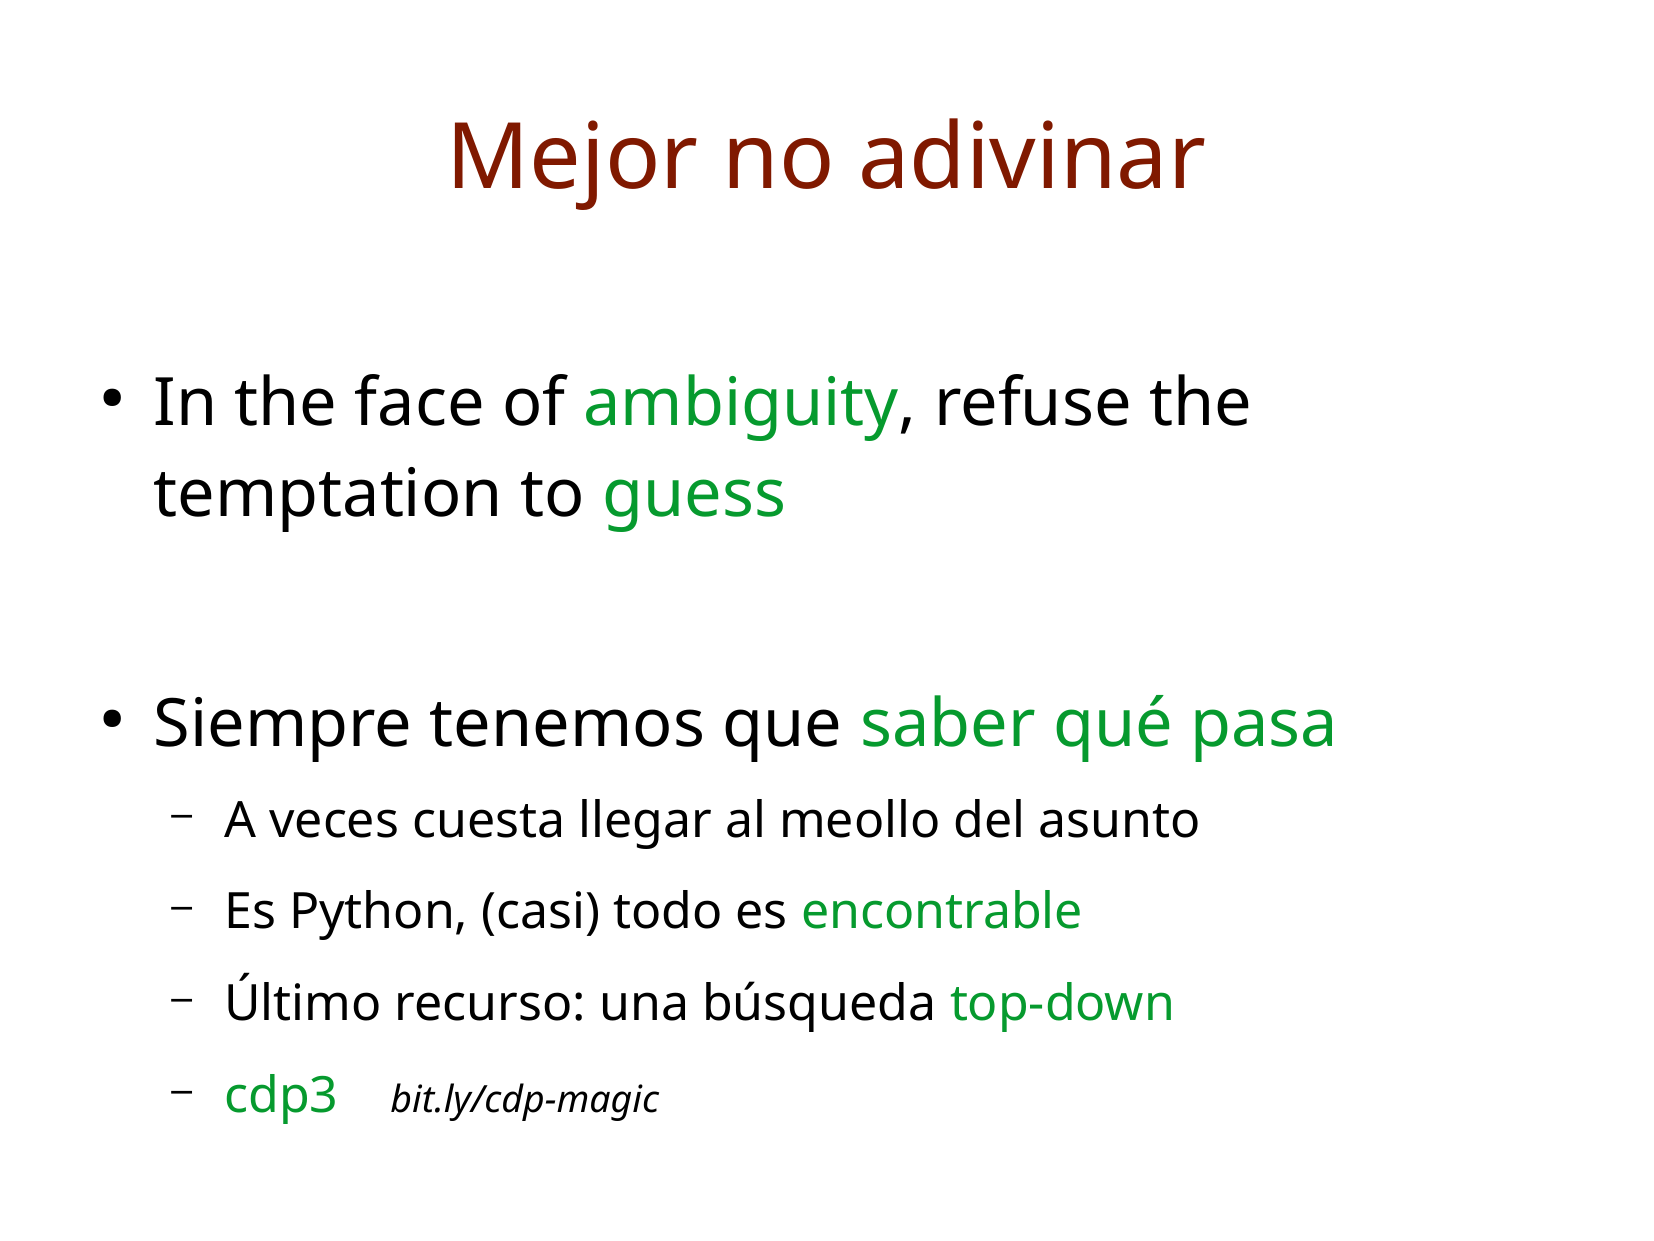

# Mejor no adivinar
In the face of ambiguity, refuse the temptation to guess
Siempre tenemos que saber qué pasa
A veces cuesta llegar al meollo del asunto
Es Python, (casi) todo es encontrable
Último recurso: una búsqueda top-down
cdp3 bit.ly/cdp-magic